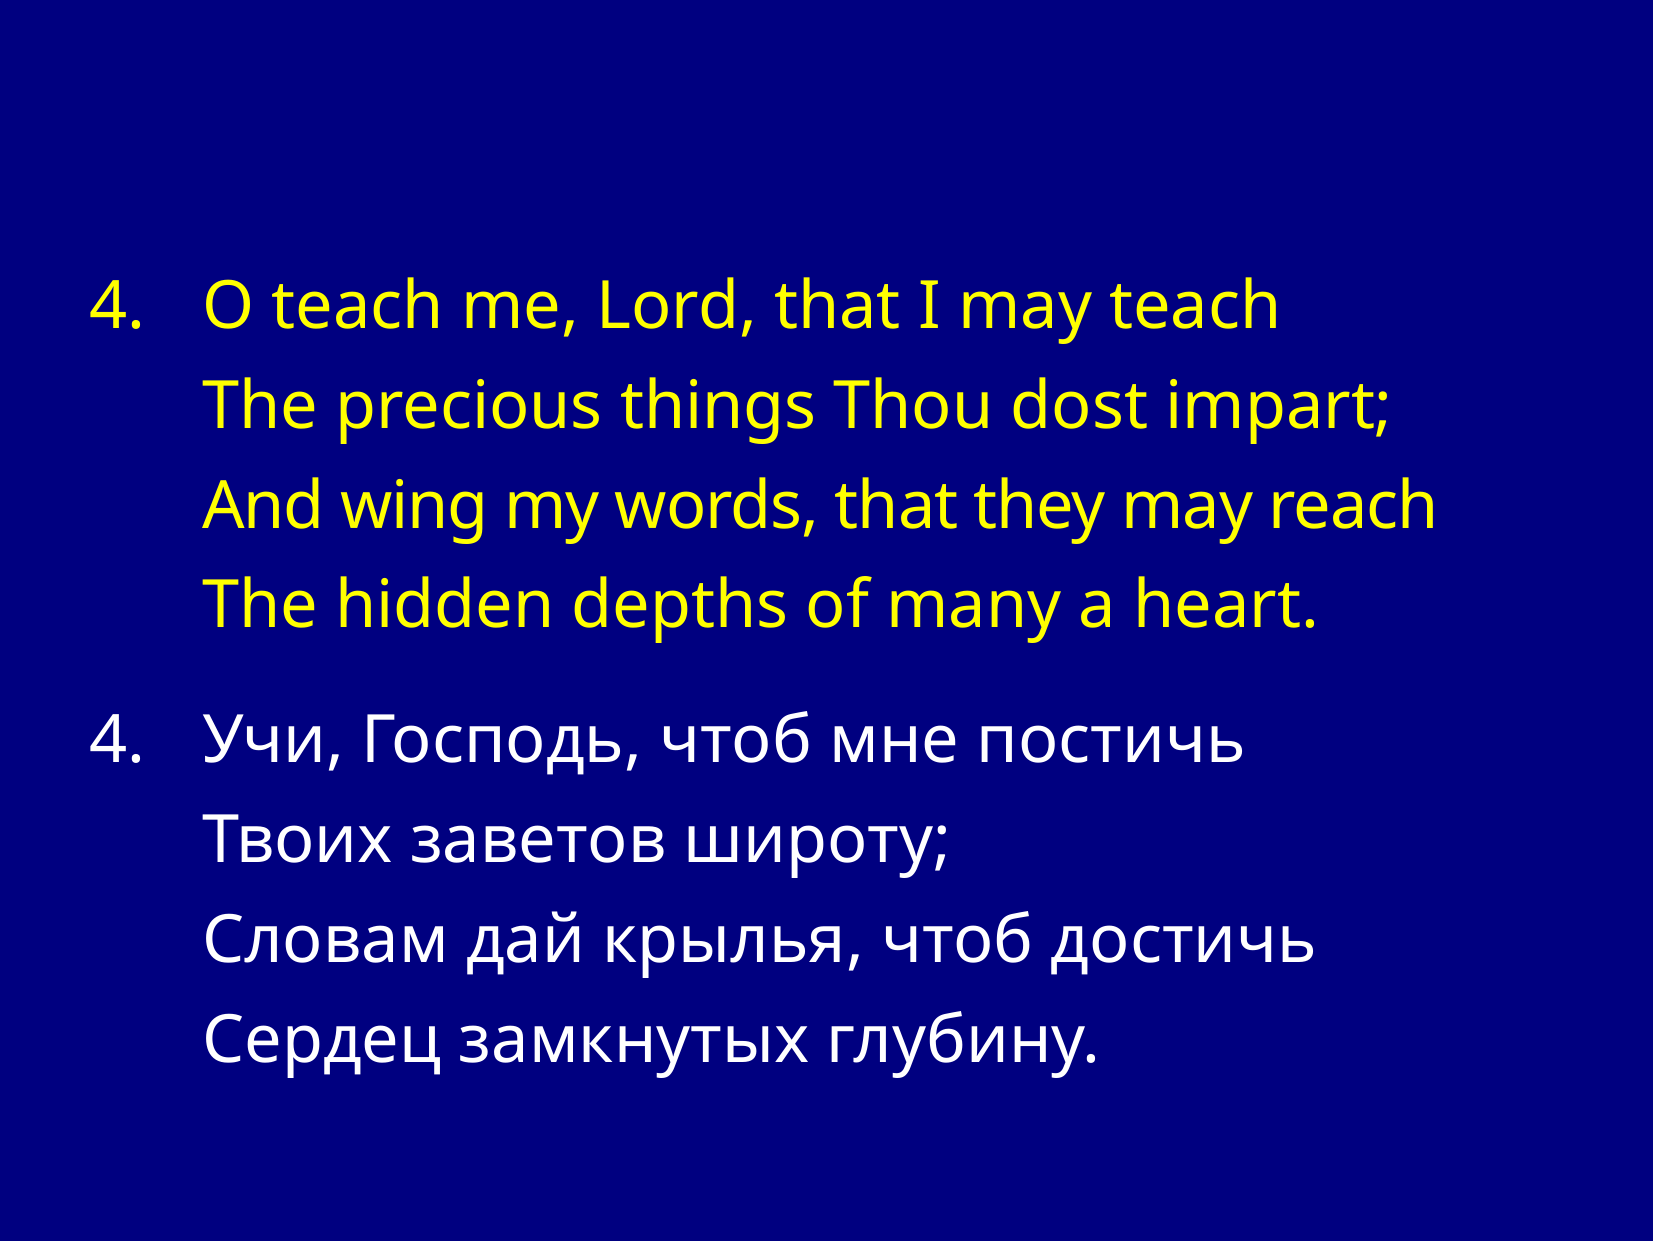

4.	O teach me, Lord, that I may teach
	The precious things Thou dost impart;
	And wing my words, that they may reach
	The hidden depths of many a heart.
4.	Учи, Господь, чтоб мне постичь
	Твоих заветов широту;
	Словам дай крылья, чтоб достичь
	Сердец замкнутых глубину.